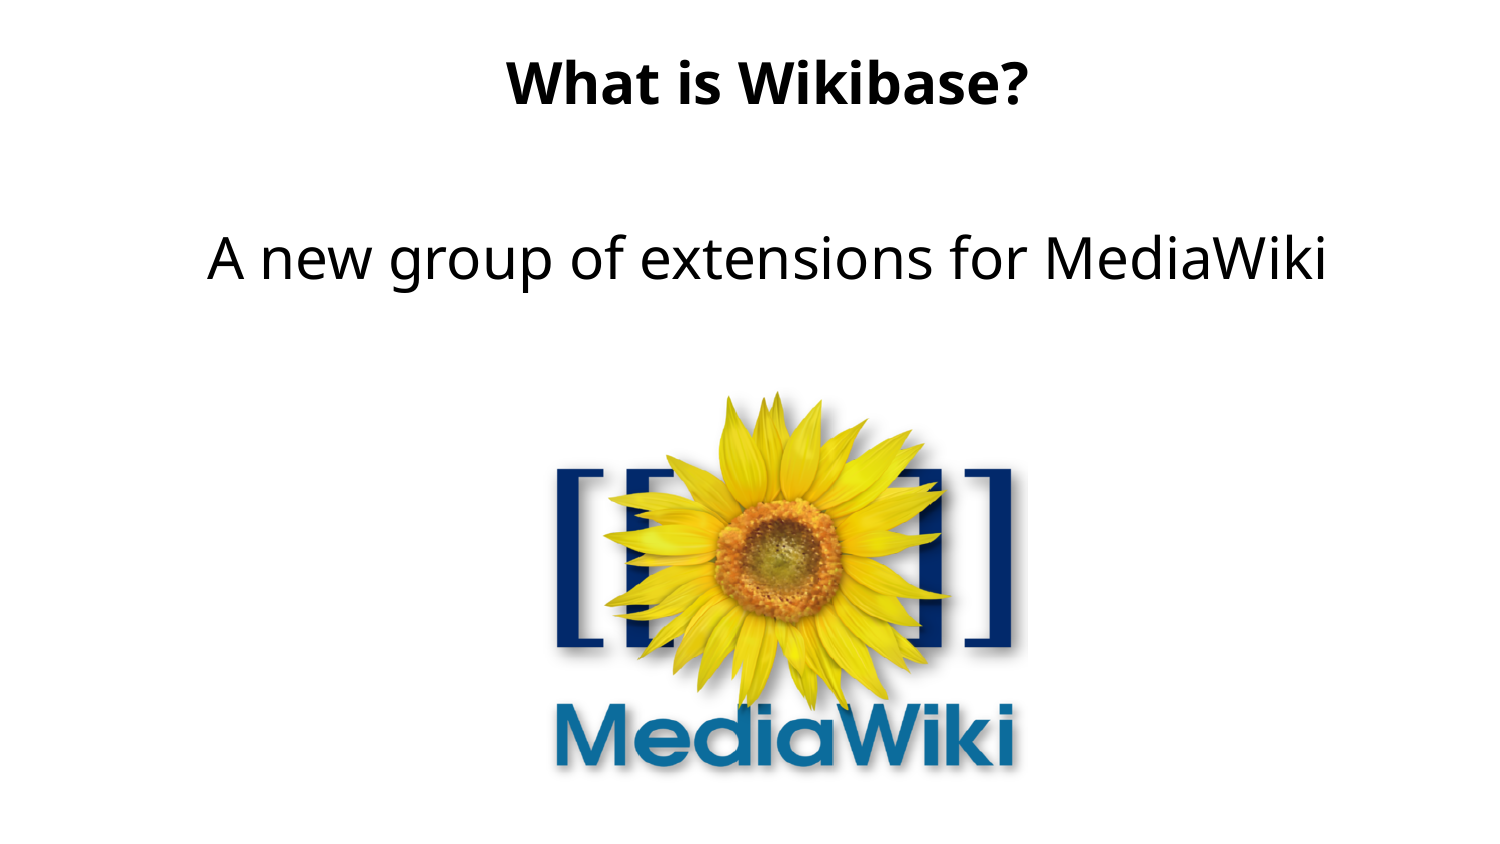

What is Wikibase?
A new group of extensions for MediaWiki